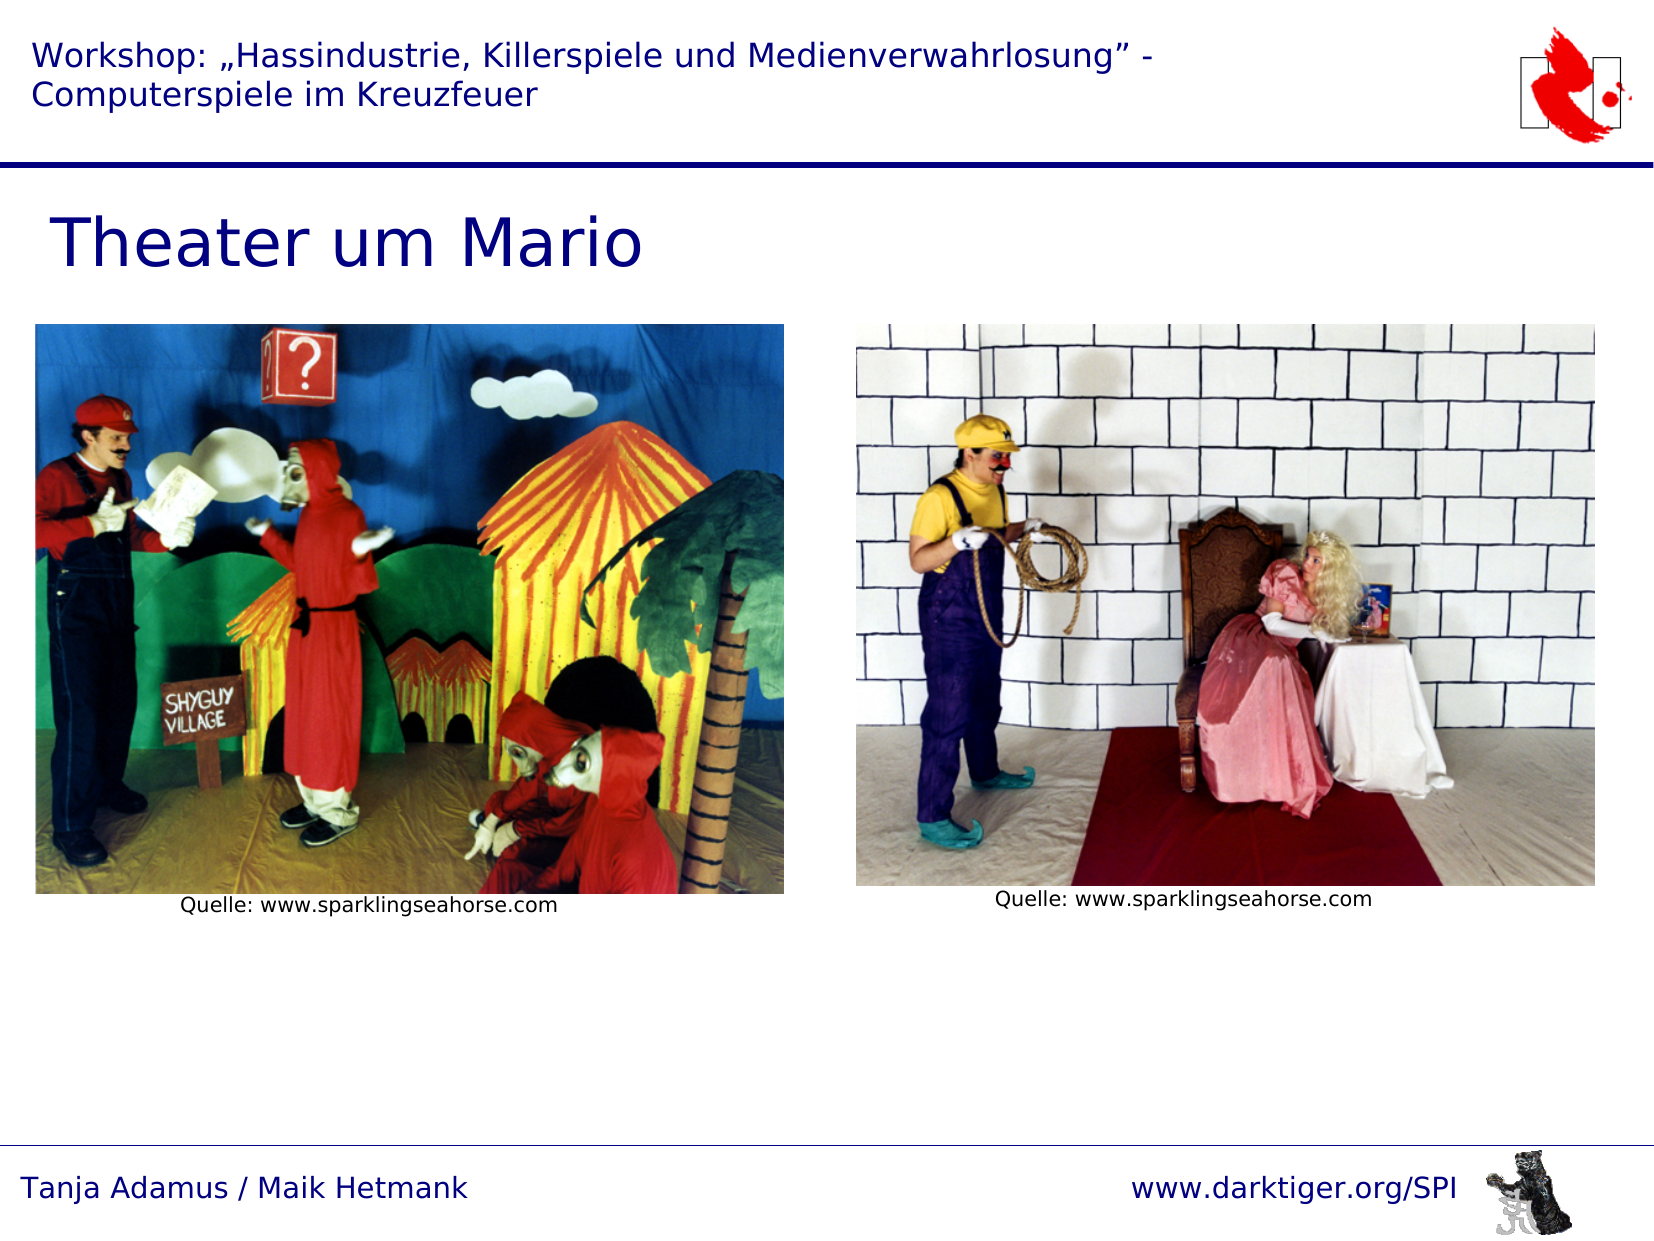

Workshop: „Hassindustrie, Killerspiele und Medienverwahrlosung” - Computerspiele im Kreuzfeuer
Theater um Mario
Quelle: www.sparklingseahorse.com
Quelle: www.sparklingseahorse.com